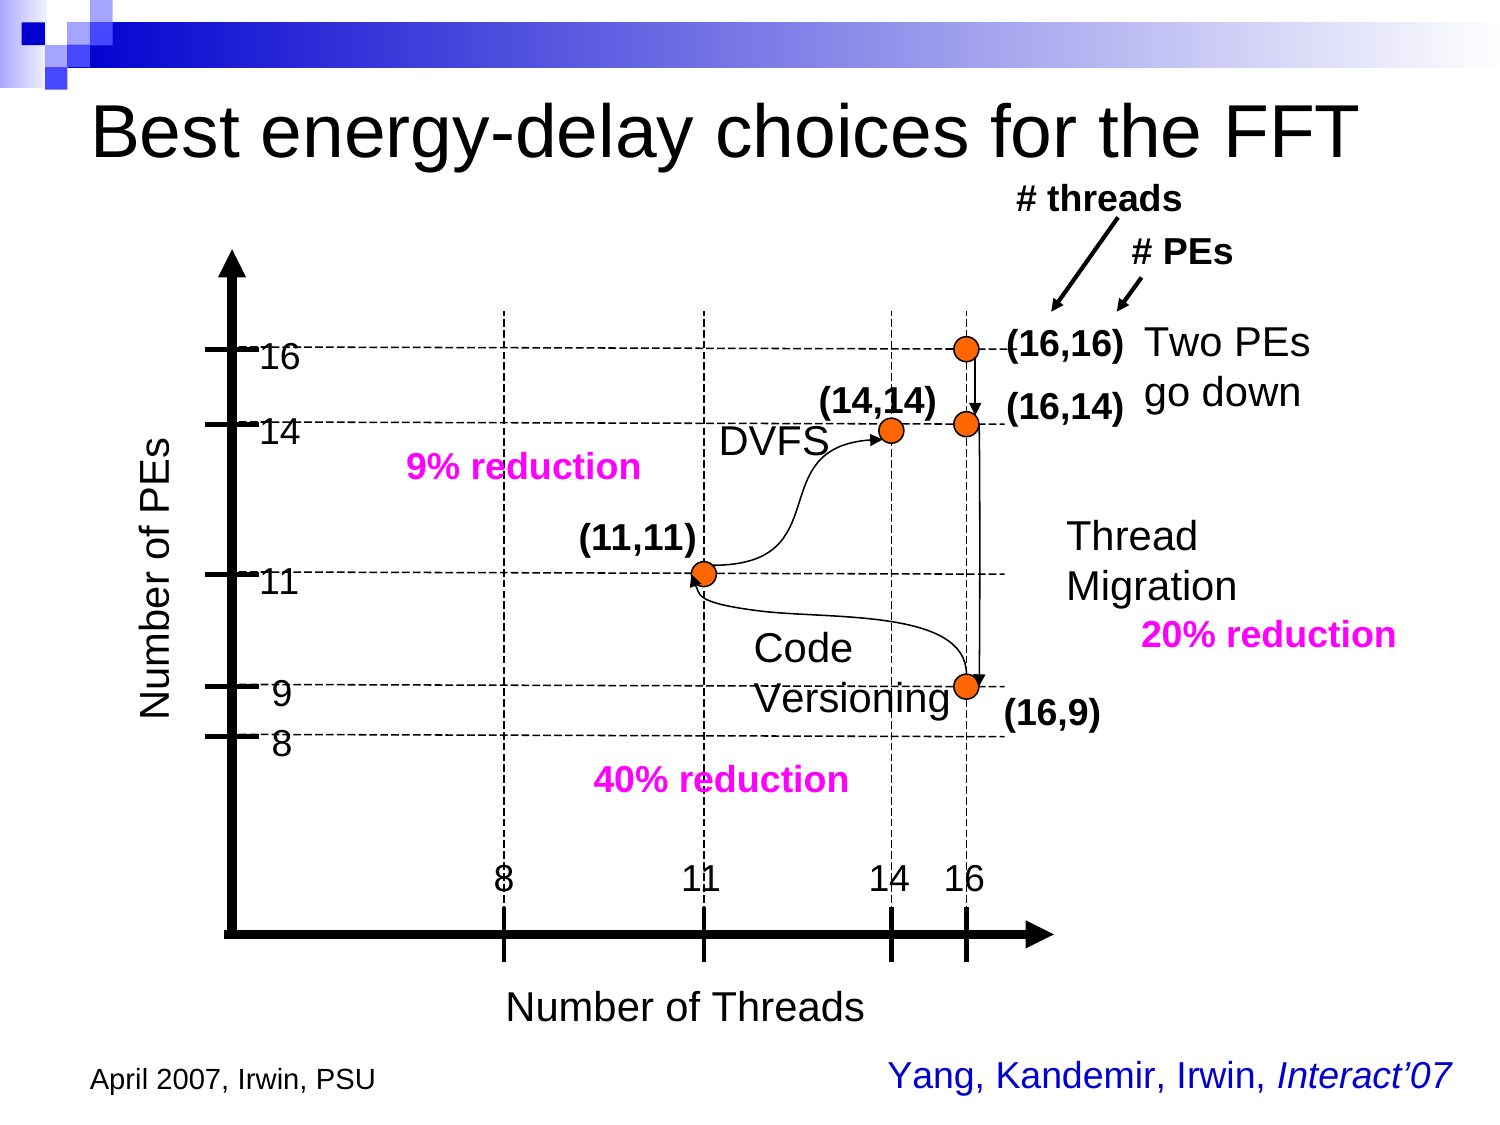

# Best energy-delay choices for the FFT
# threads
# PEs
Two PEs
go down
(16,16)
16
(14,14)
DVFS
(16,14)
14
Thread
Migration
(16,9)
9% reduction
(11,11)
Code
Versioning
Number of PEs
11
20% reduction
9
8
40% reduction
8
11
14
16
Number of Threads
April 2007, Irwin, PSU
Yang, Kandemir, Irwin, Interact’07